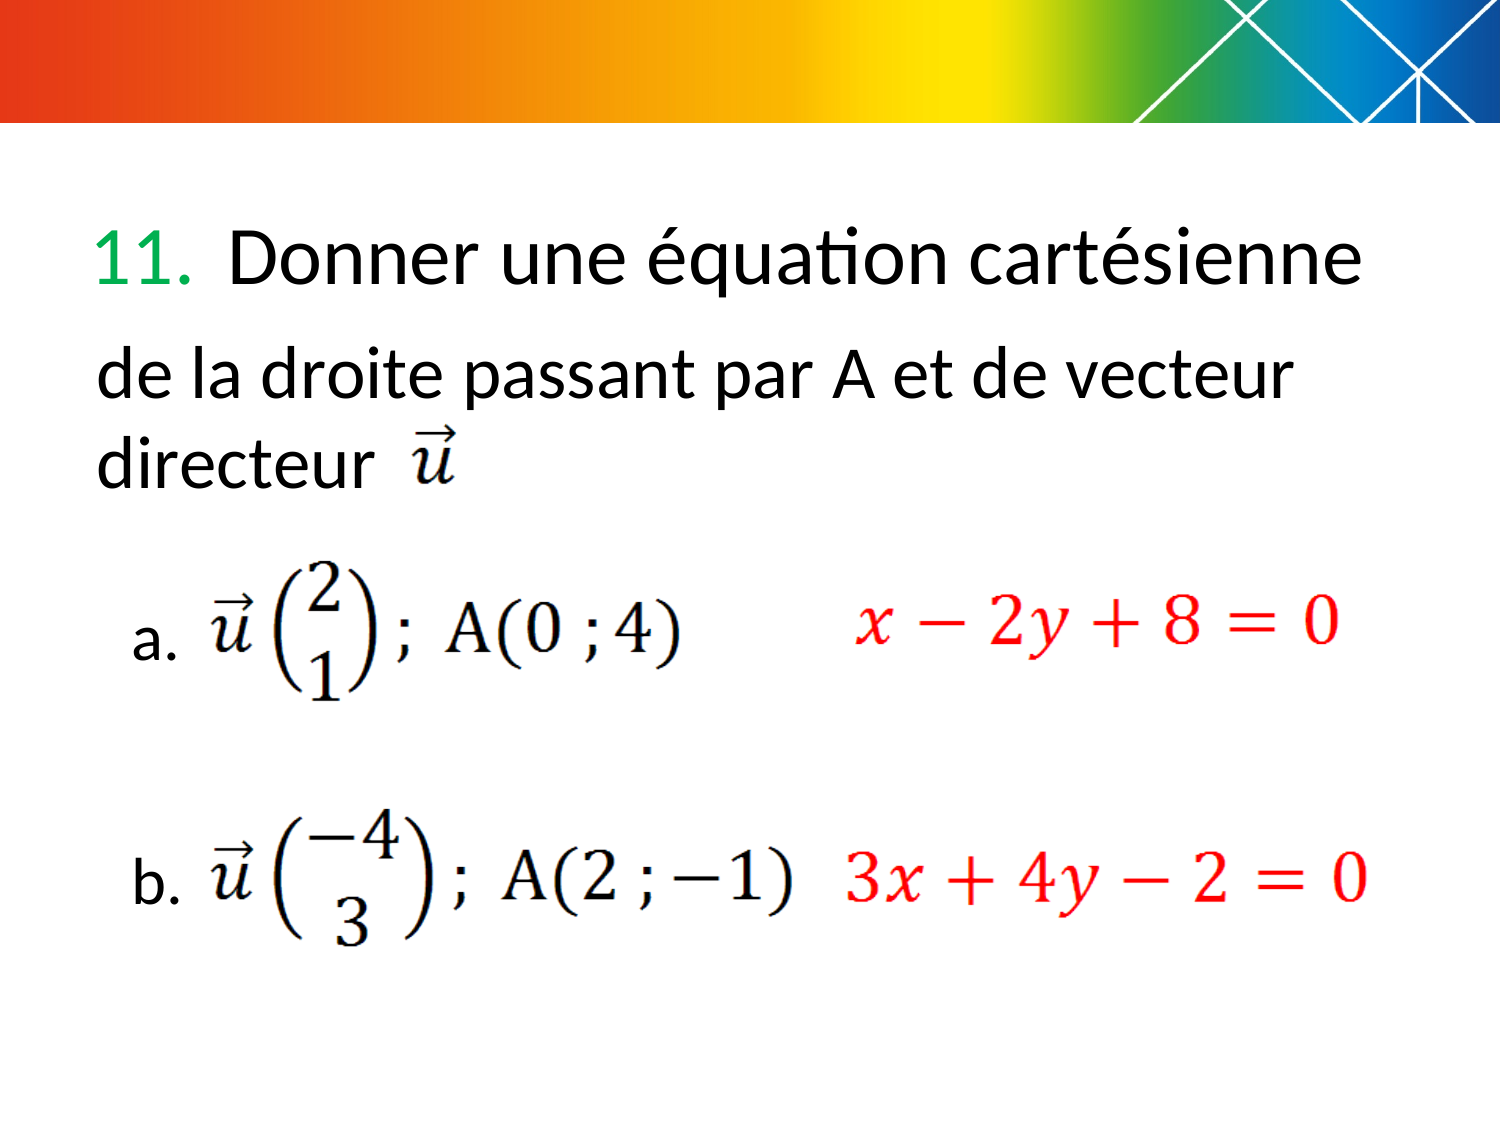

Donner une équation cartésienne
de la droite passant par A et de vecteur directeur
a.
b.